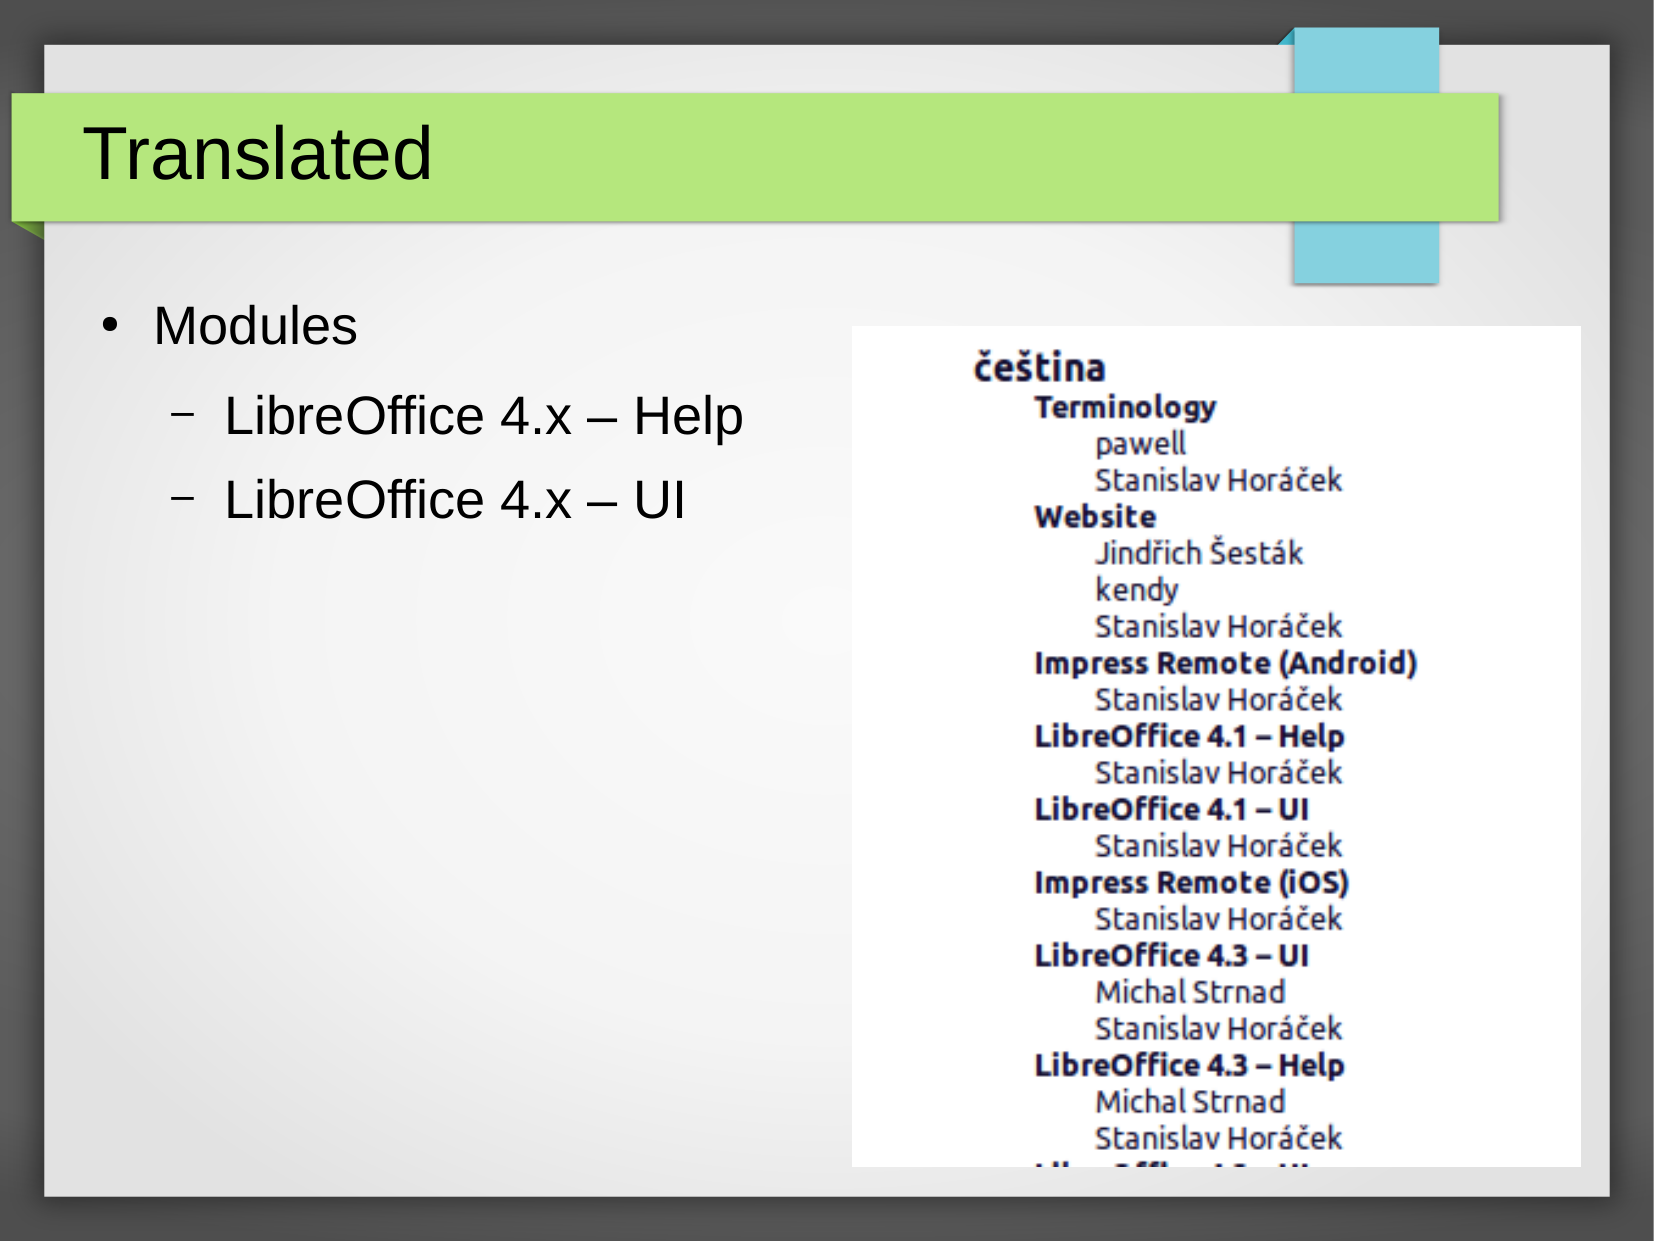

# Translated
Modules
LibreOffice 4.x – Help
LibreOffice 4.x – UI